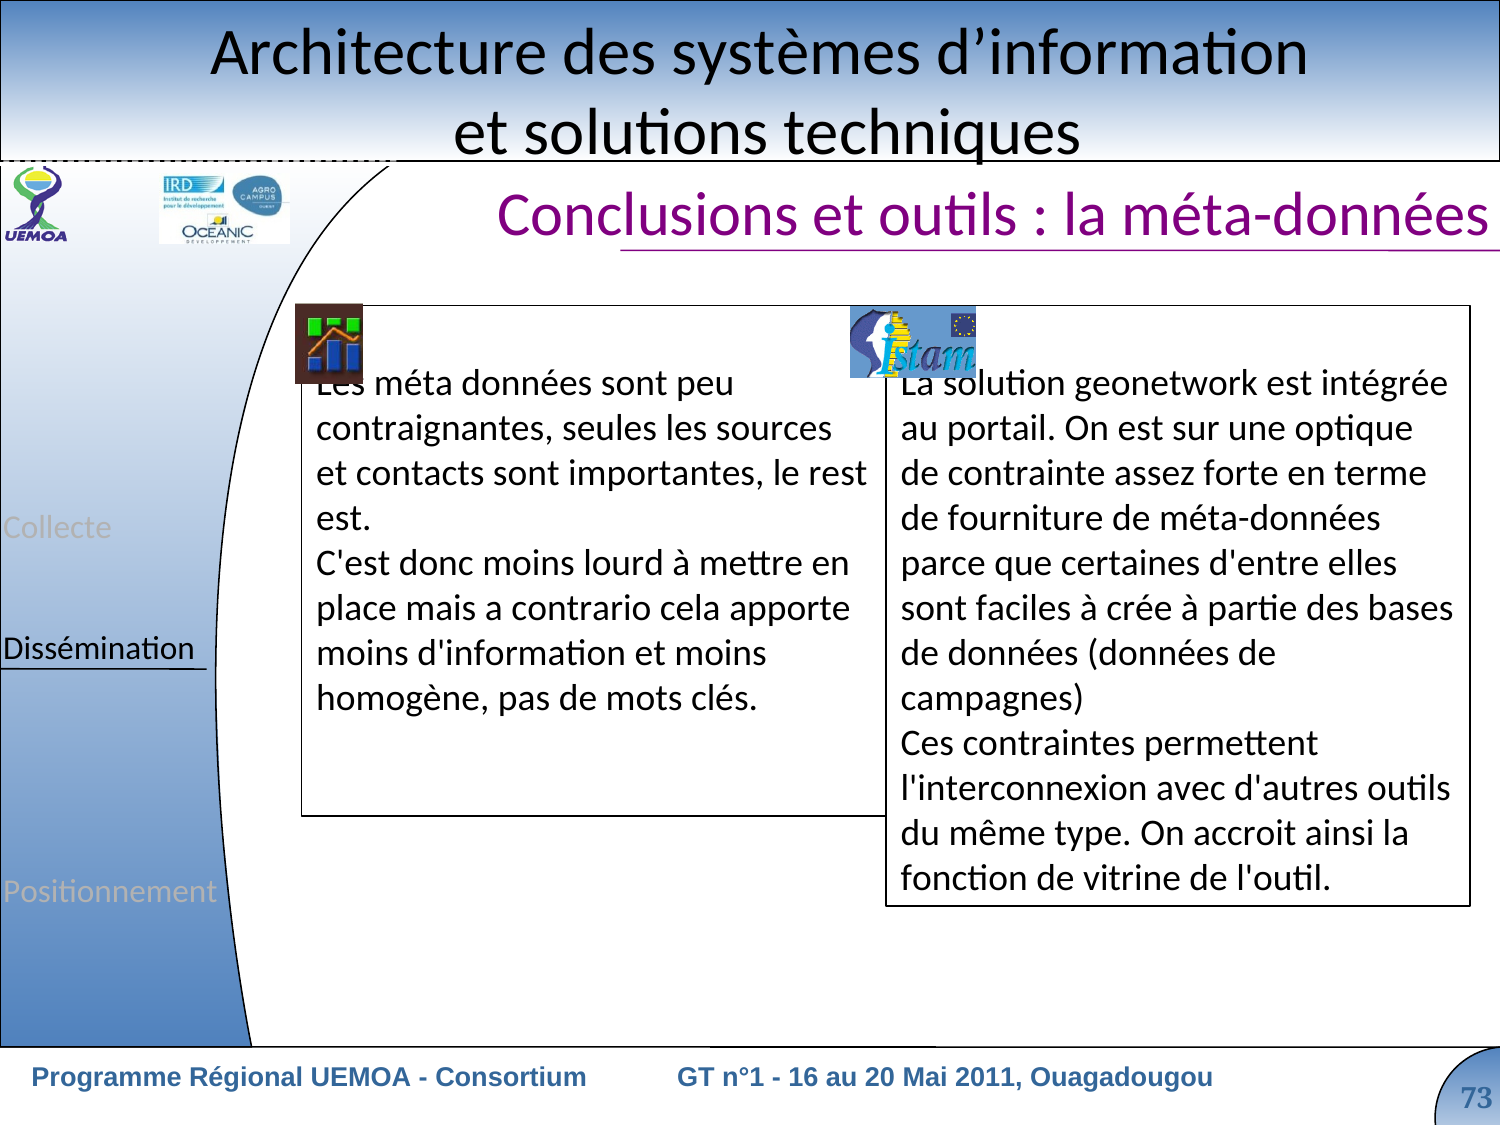

Architecture des systèmes d’information
et solutions techniques
Conclusions et outils : la méta-données
Les méta données sont peu contraignantes, seules les sources et contacts sont importantes, le rest est.
C'est donc moins lourd à mettre en place mais a contrario cela apporte moins d'information et moins homogène, pas de mots clés.
La solution geonetwork est intégrée au portail. On est sur une optique de contrainte assez forte en terme de fourniture de méta-données parce que certaines d'entre elles sont faciles à crée à partie des bases de données (données de campagnes)
Ces contraintes permettent l'interconnexion avec d'autres outils du même type. On accroit ainsi la fonction de vitrine de l'outil.
Collecte
Dissémination
Positionnement